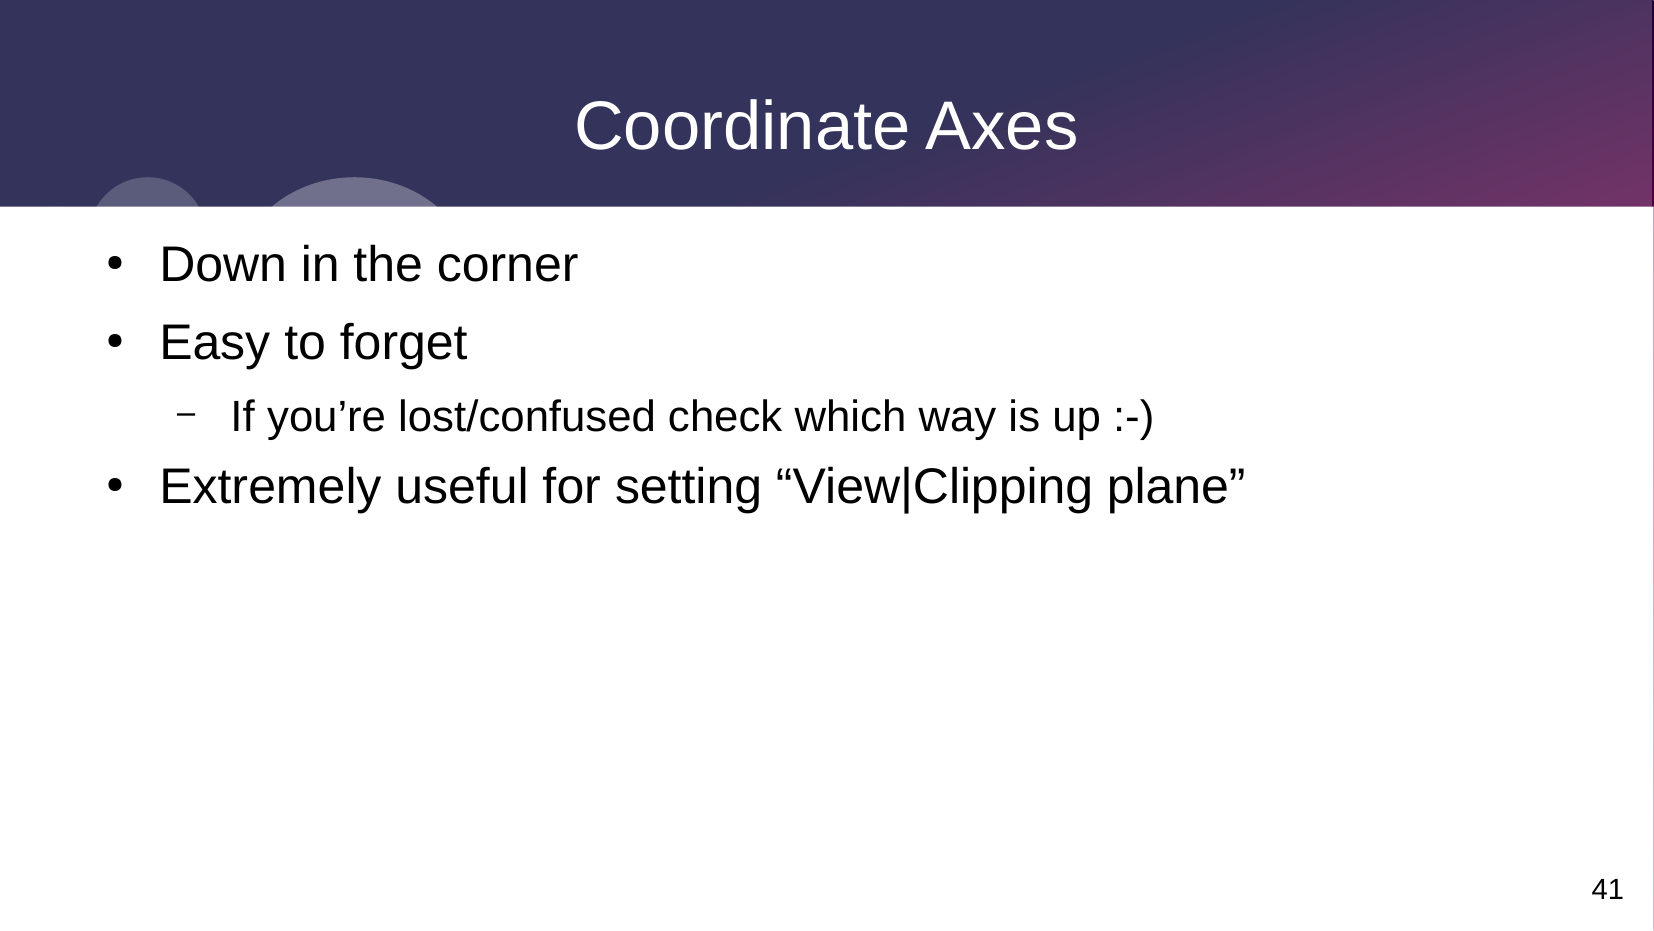

# Coordinate Axes
Down in the corner
Easy to forget
If you’re lost/confused check which way is up :-)
Extremely useful for setting “View|Clipping plane”